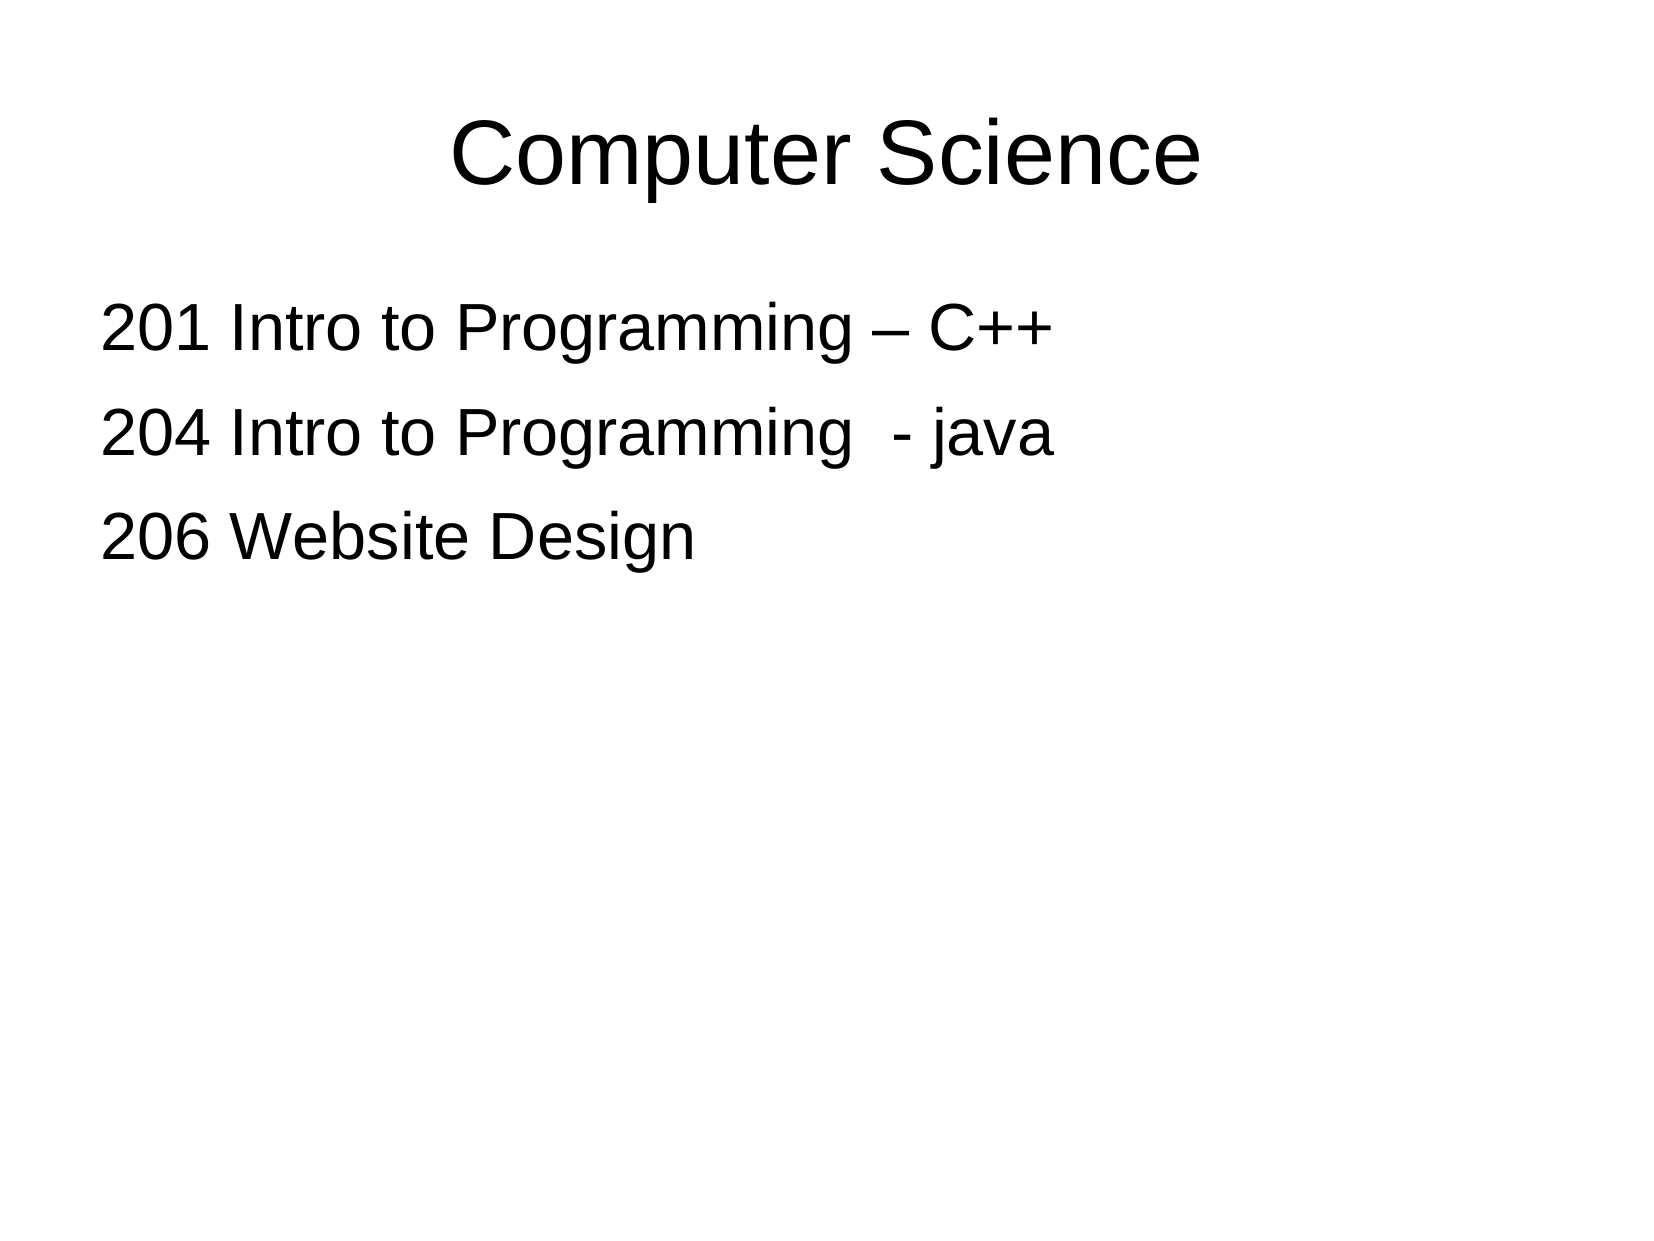

# Computer Science
201 Intro to Programming – C++
204 Intro to Programming - java
206 Website Design